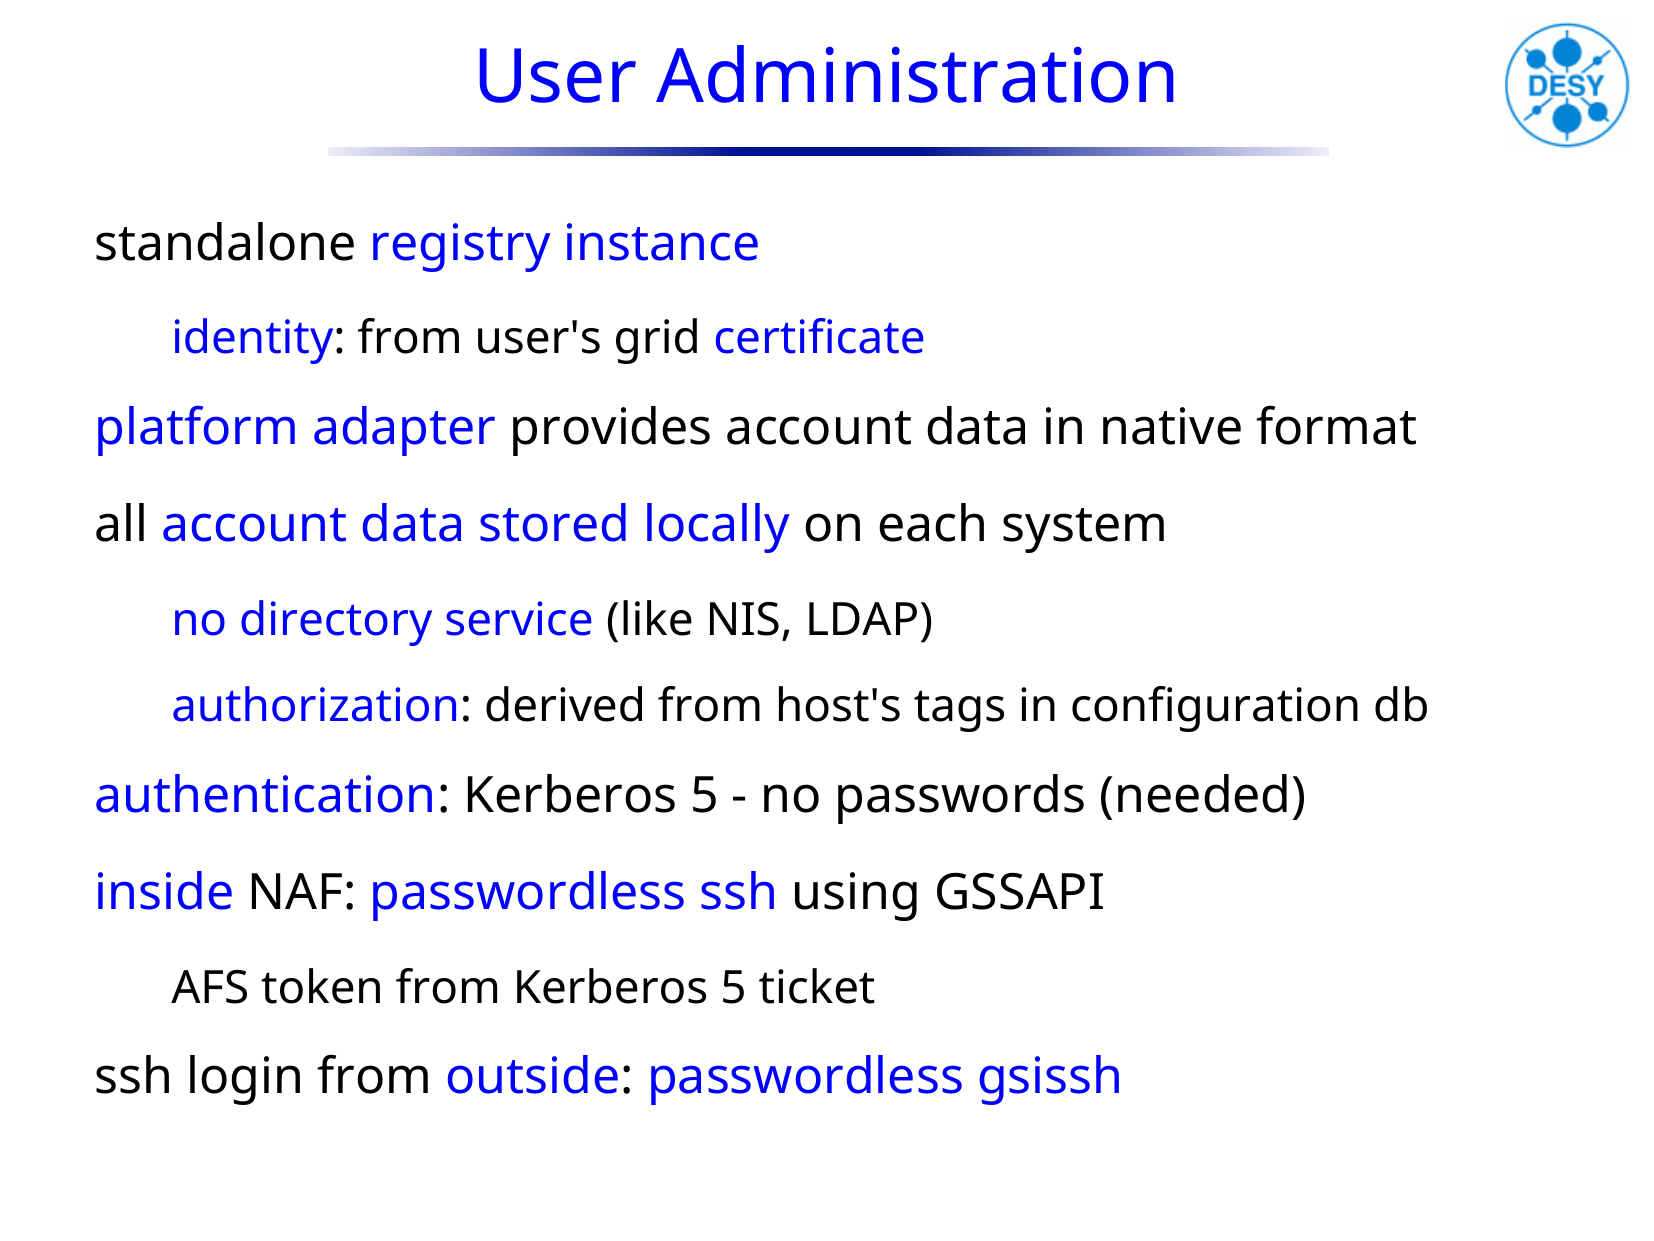

# User Administration
standalone registry instance
identity: from user's grid certificate
platform adapter provides account data in native format
all account data stored locally on each system
no directory service (like NIS, LDAP)
authorization: derived from host's tags in configuration db
authentication: Kerberos 5 - no passwords (needed)
inside NAF: passwordless ssh using GSSAPI
AFS token from Kerberos 5 ticket
ssh login from outside: passwordless gsissh